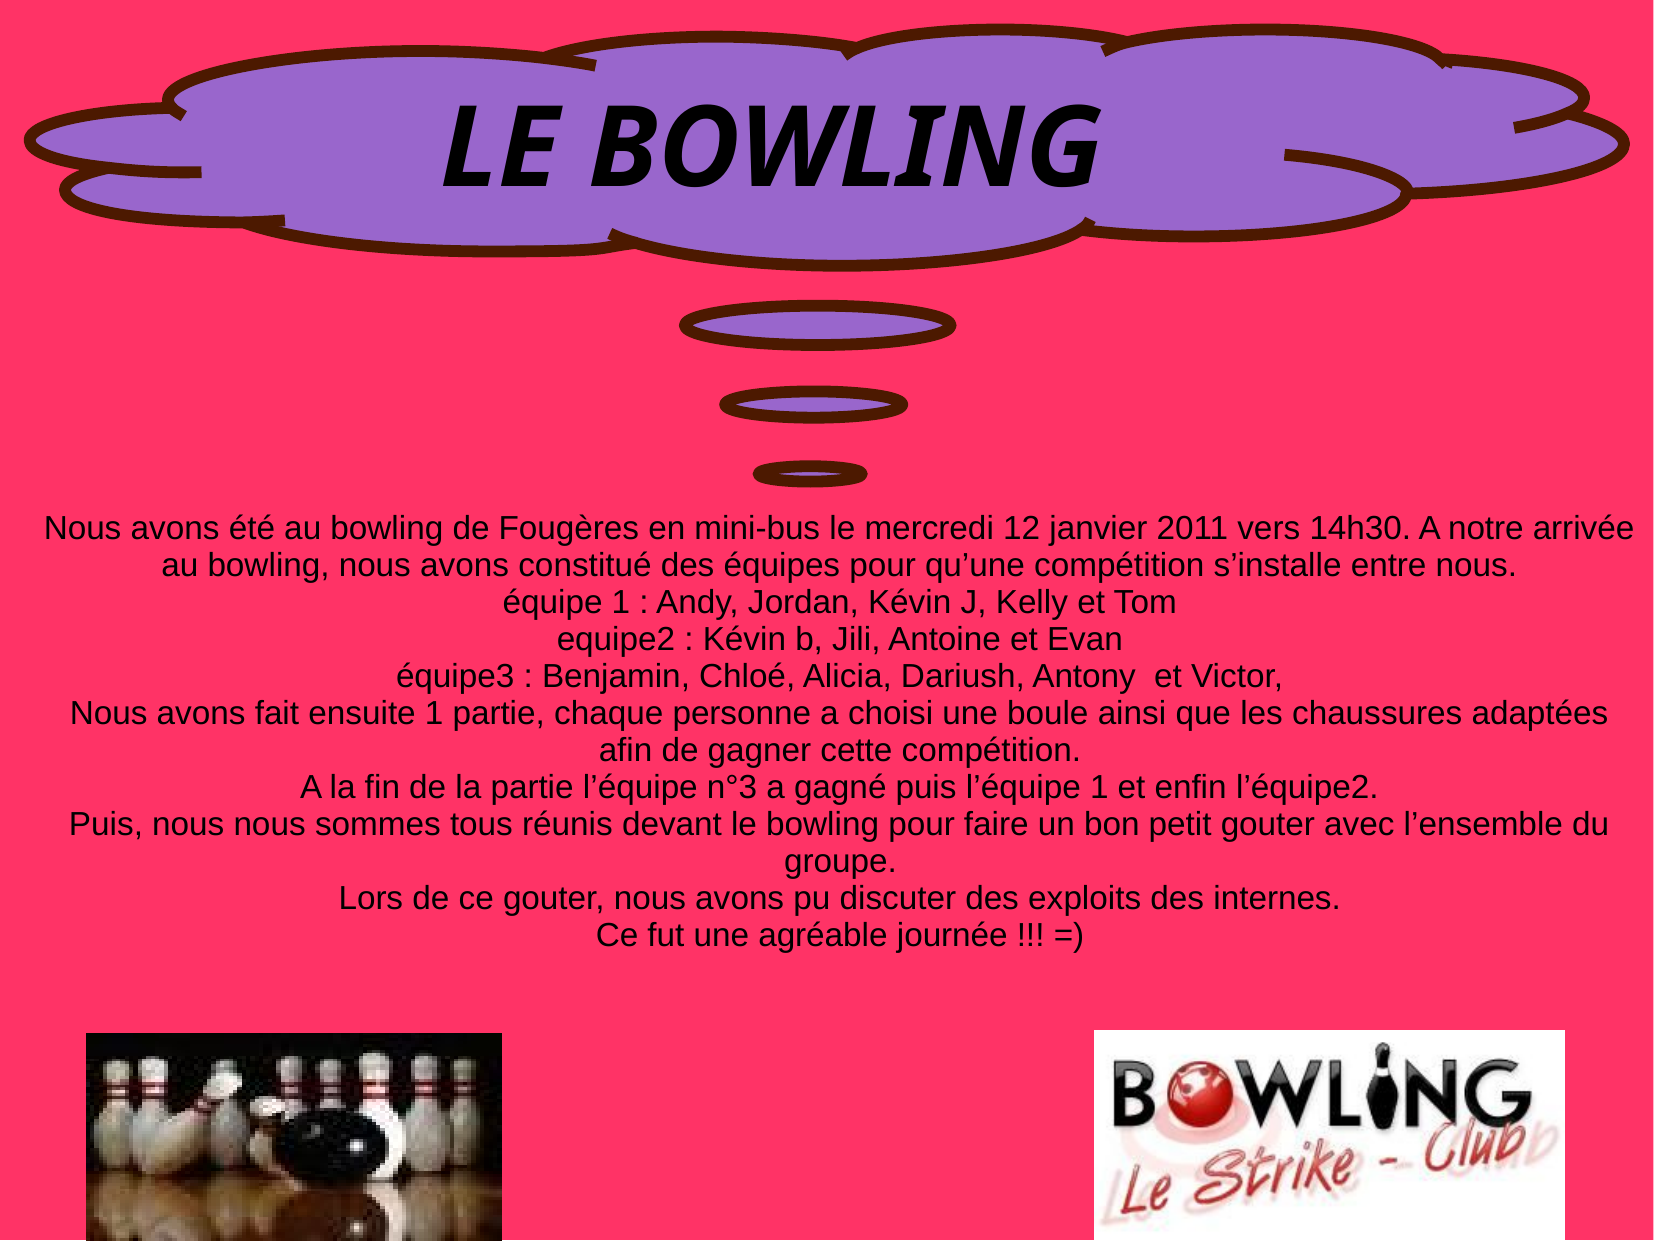

LE BOWLING
Nous avons été au bowling de Fougères en mini-bus le mercredi 12 janvier 2011 vers 14h30. A notre arrivée au bowling, nous avons constitué des équipes pour qu’une compétition s’installe entre nous.
équipe 1 : Andy, Jordan, Kévin J, Kelly et Tom
equipe2 : Kévin b, Jili, Antoine et Evan
équipe3 : Benjamin, Chloé, Alicia, Dariush, Antony et Victor,
Nous avons fait ensuite 1 partie, chaque personne a choisi une boule ainsi que les chaussures adaptées afin de gagner cette compétition.
A la fin de la partie l’équipe n°3 a gagné puis l’équipe 1 et enfin l’équipe2.
Puis, nous nous sommes tous réunis devant le bowling pour faire un bon petit gouter avec l’ensemble du groupe.
Lors de ce gouter, nous avons pu discuter des exploits des internes.
Ce fut une agréable journée !!! =)